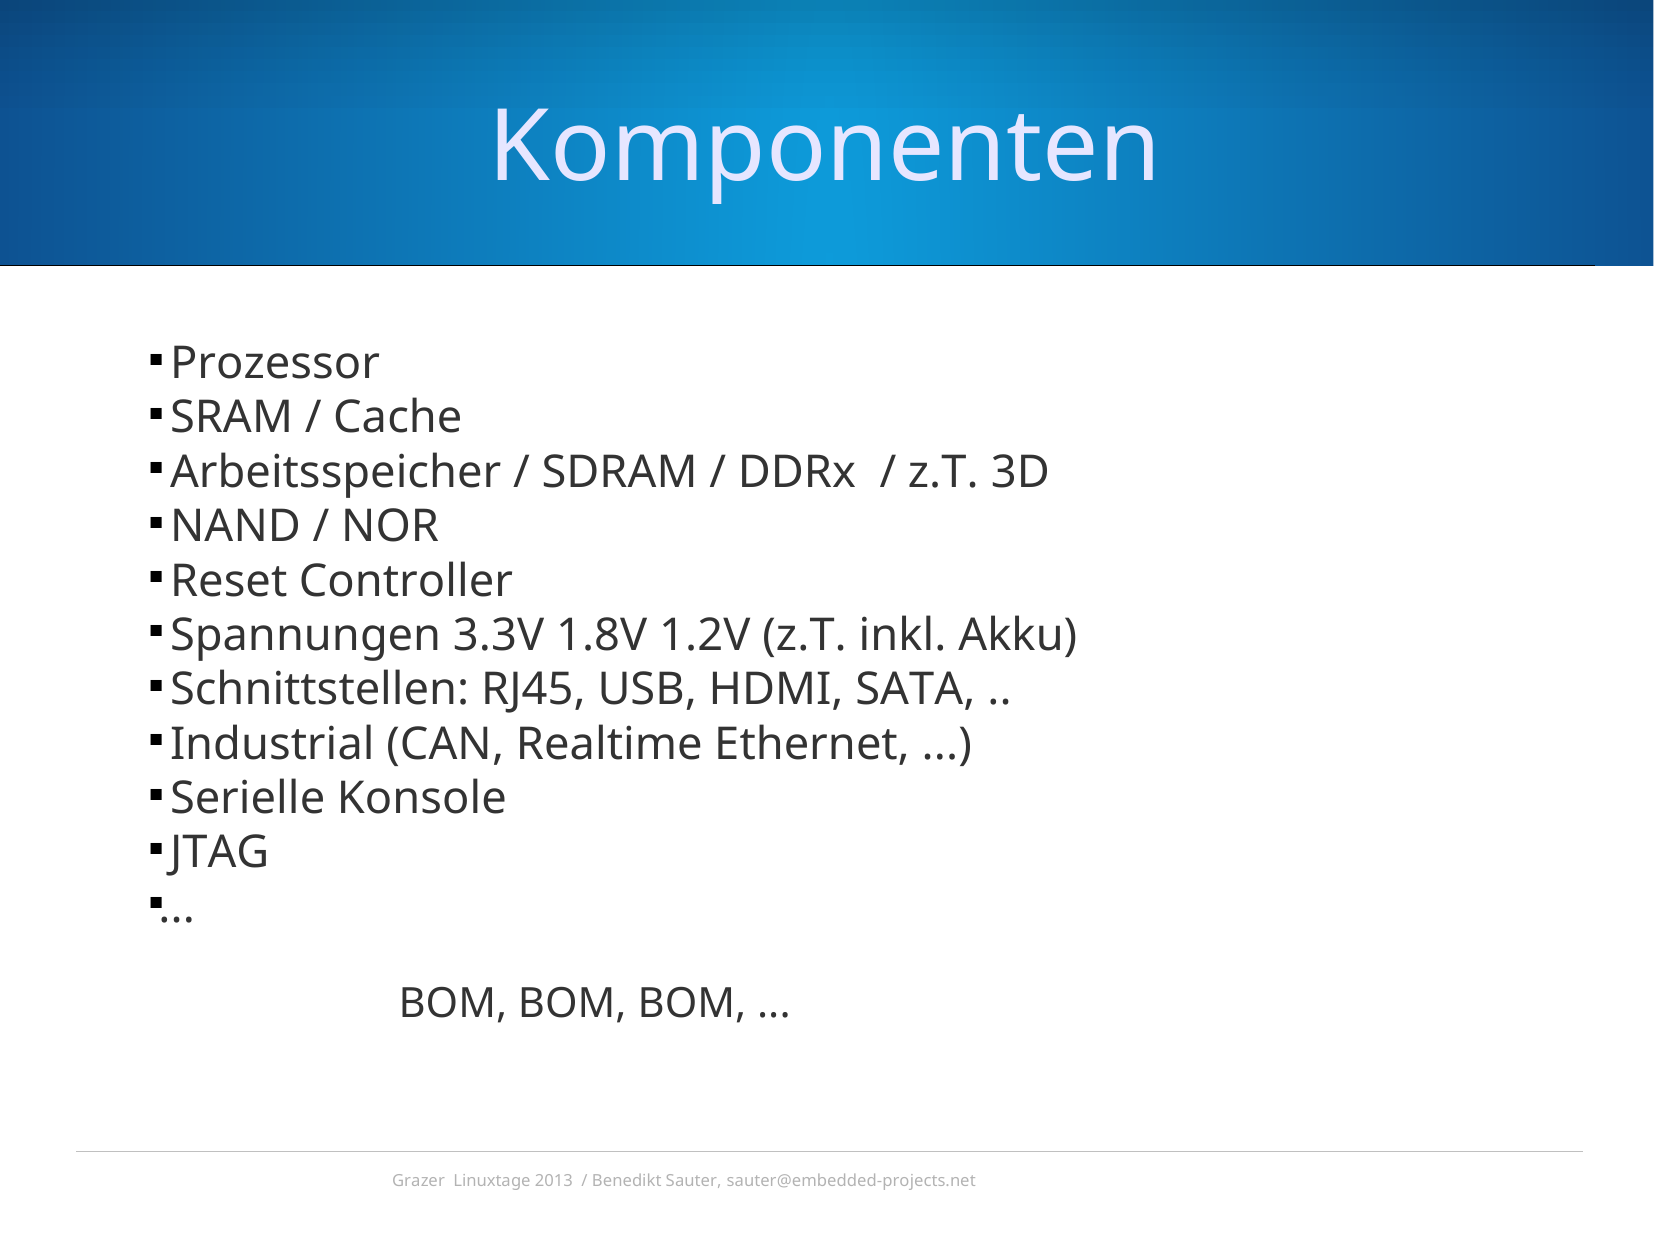

# Komponenten
 Prozessor
 SRAM / Cache
 Arbeitsspeicher / SDRAM / DDRx / z.T. 3D
 NAND / NOR
 Reset Controller
 Spannungen 3.3V 1.8V 1.2V (z.T. inkl. Akku)
 Schnittstellen: RJ45, USB, HDMI, SATA, ..
 Industrial (CAN, Realtime Ethernet, ...)
 Serielle Konsole
 JTAG
...
BOM, BOM, BOM, ...